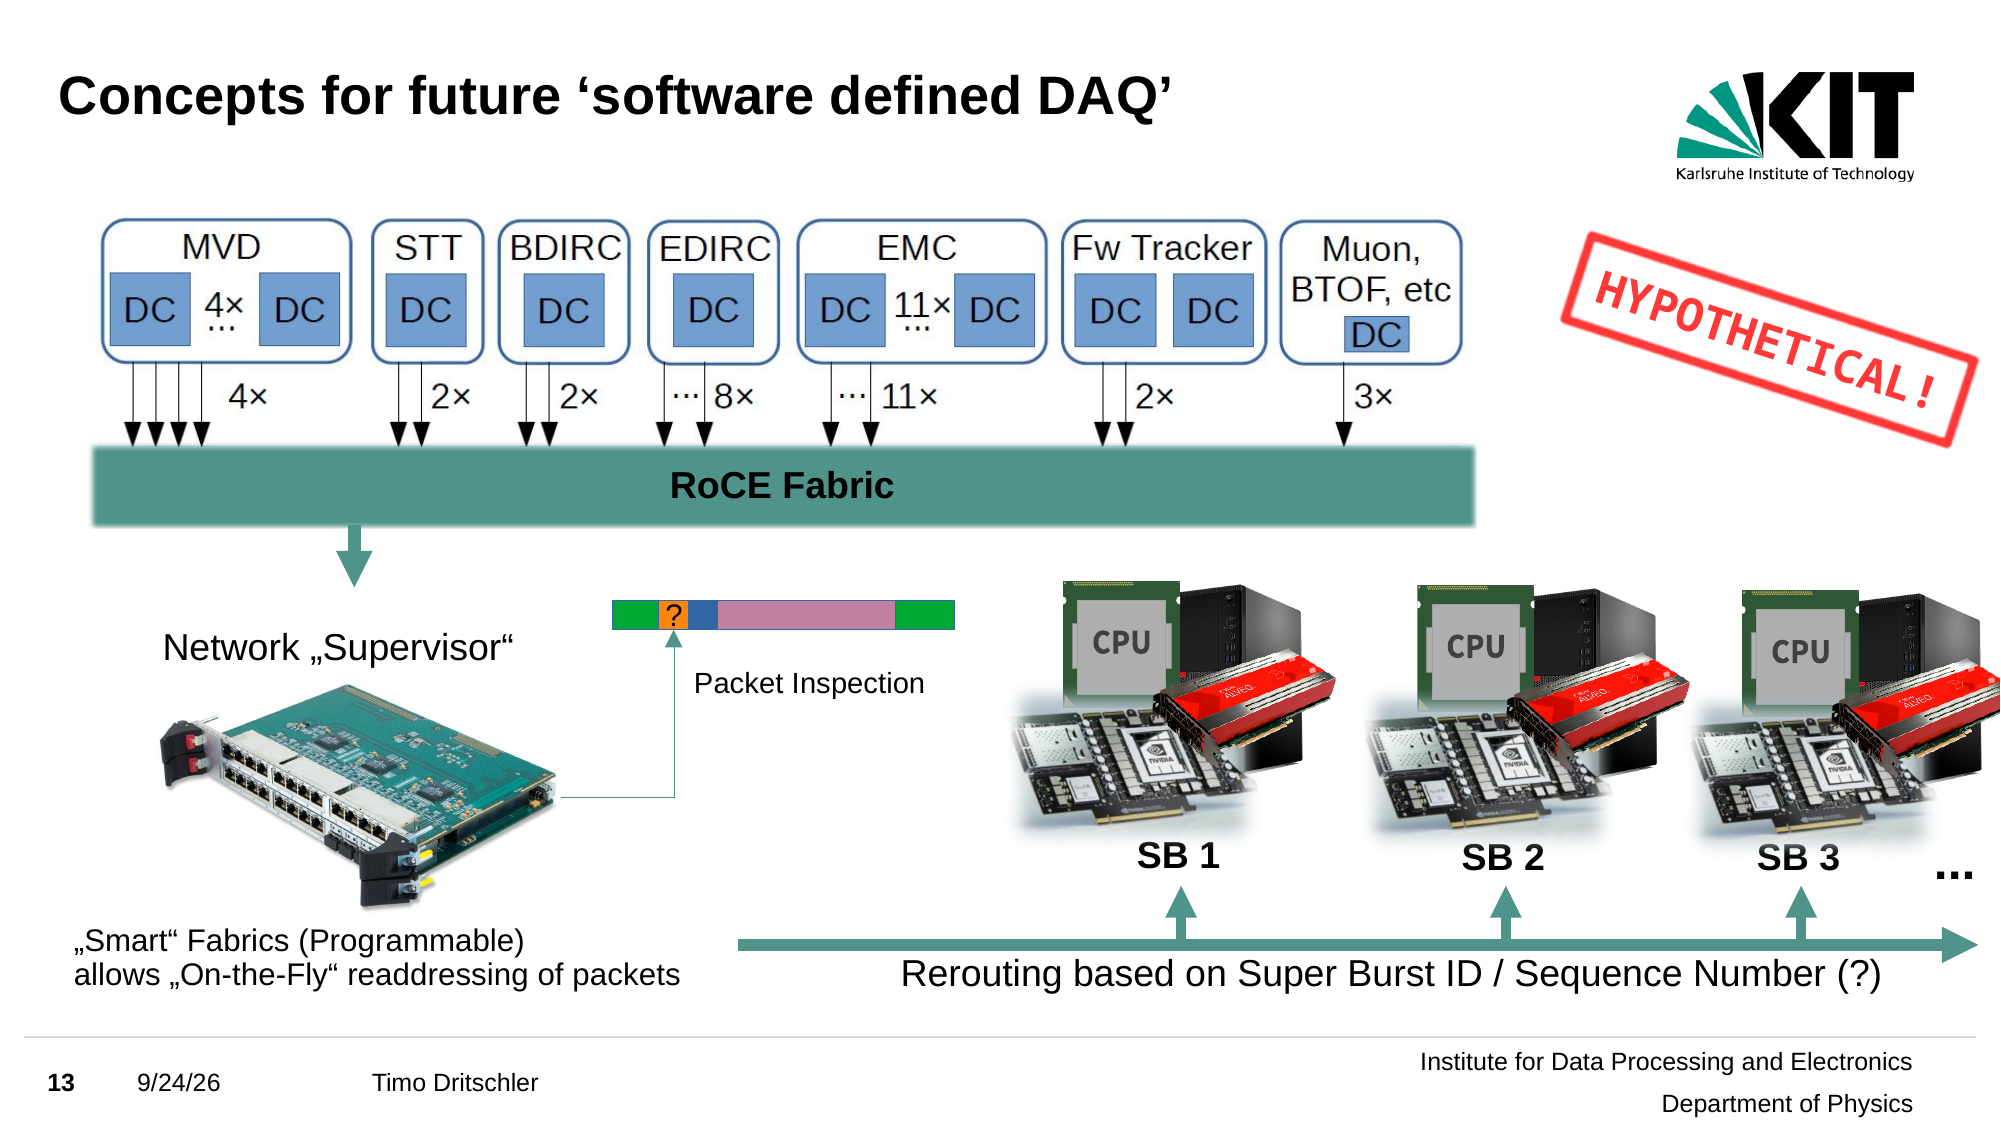

# Concepts for future ‘software defined DAQ’
HYPOTHETICAL!
RoCE Fabric
?
Network „Supervisor“
Packet Inspection
SB 1
...
SB 2
SB 3
„Smart“ Fabrics (Programmable)
allows „On-the-Fly“ readdressing of packets
Rerouting based on Super Burst ID / Sequence Number (?)